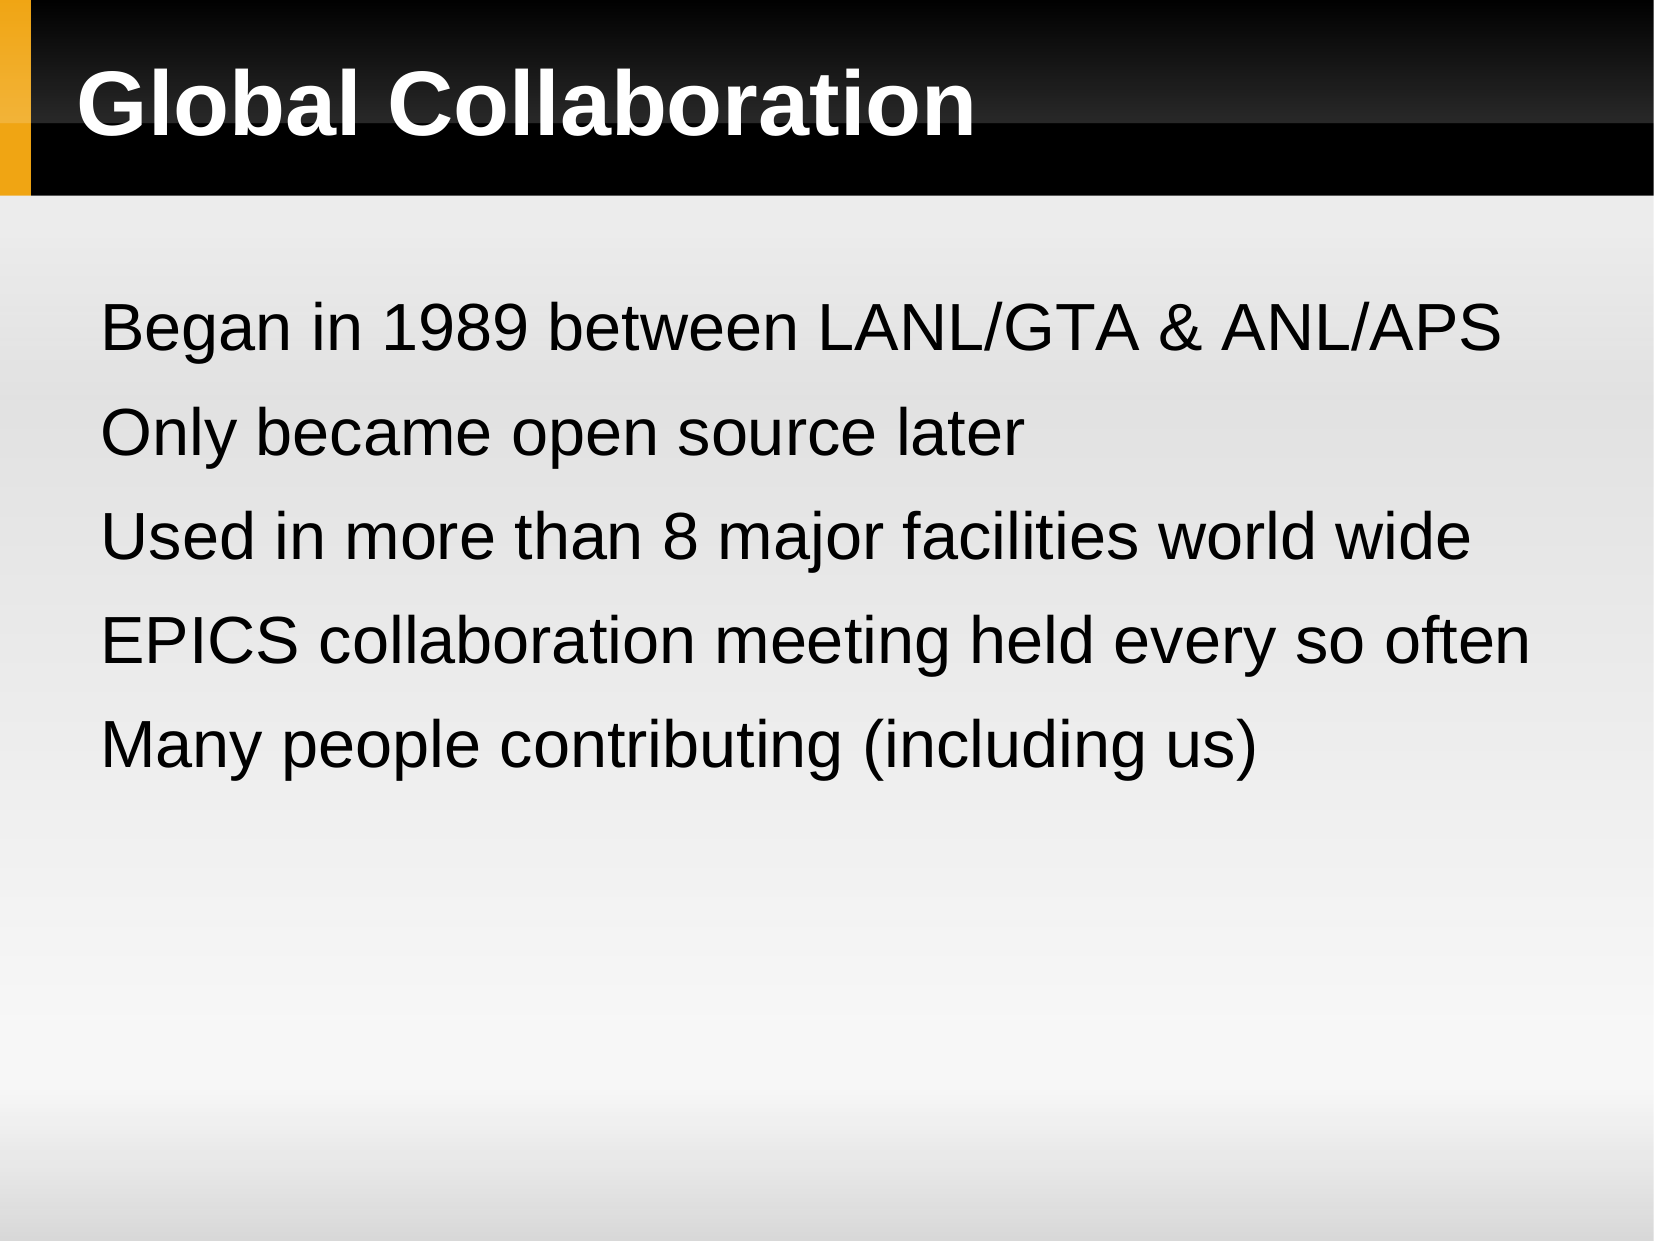

# Global Collaboration
Began in 1989 between LANL/GTA & ANL/APS
Only became open source later
Used in more than 8 major facilities world wide
EPICS collaboration meeting held every so often
Many people contributing (including us)